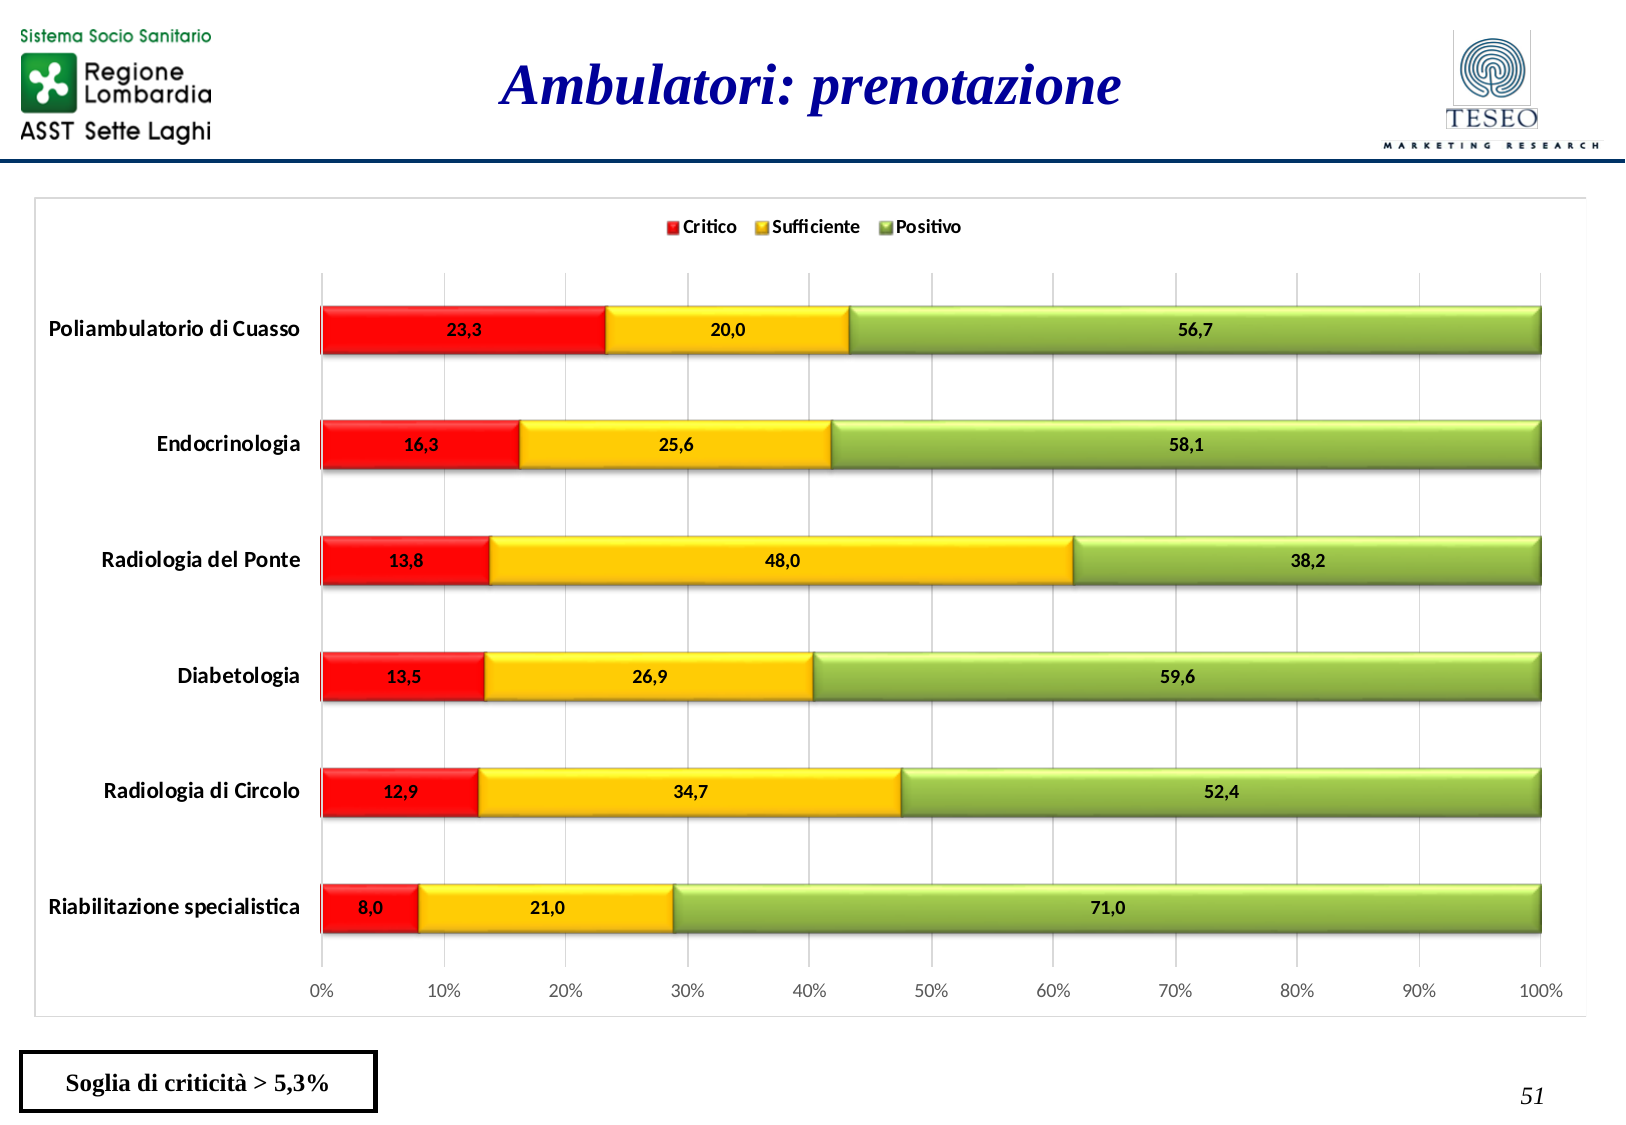

Ambulatori: prenotazione
Soglia di criticità > 5,3%